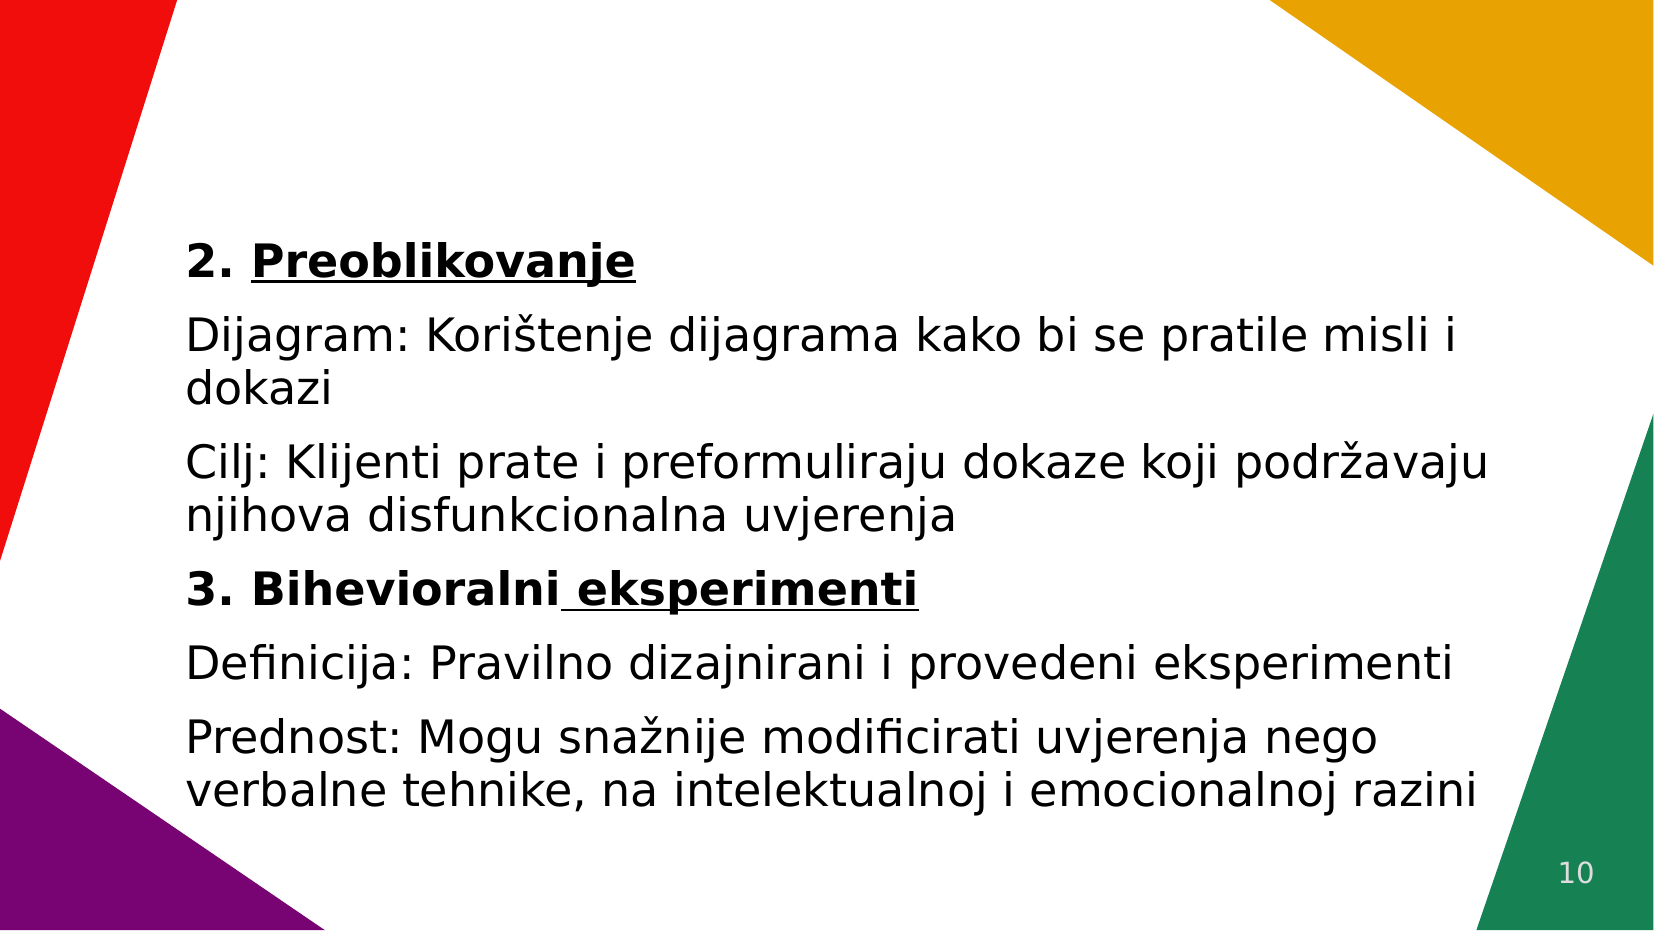

#
2. Preoblikovanje
Dijagram: Korištenje dijagrama kako bi se pratile misli i dokazi
Cilj: Klijenti prate i preformuliraju dokaze koji podržavaju njihova disfunkcionalna uvjerenja
3. Bihevioralni eksperimenti
Definicija: Pravilno dizajnirani i provedeni eksperimenti
Prednost: Mogu snažnije modificirati uvjerenja nego verbalne tehnike, na intelektualnoj i emocionalnoj razini
10